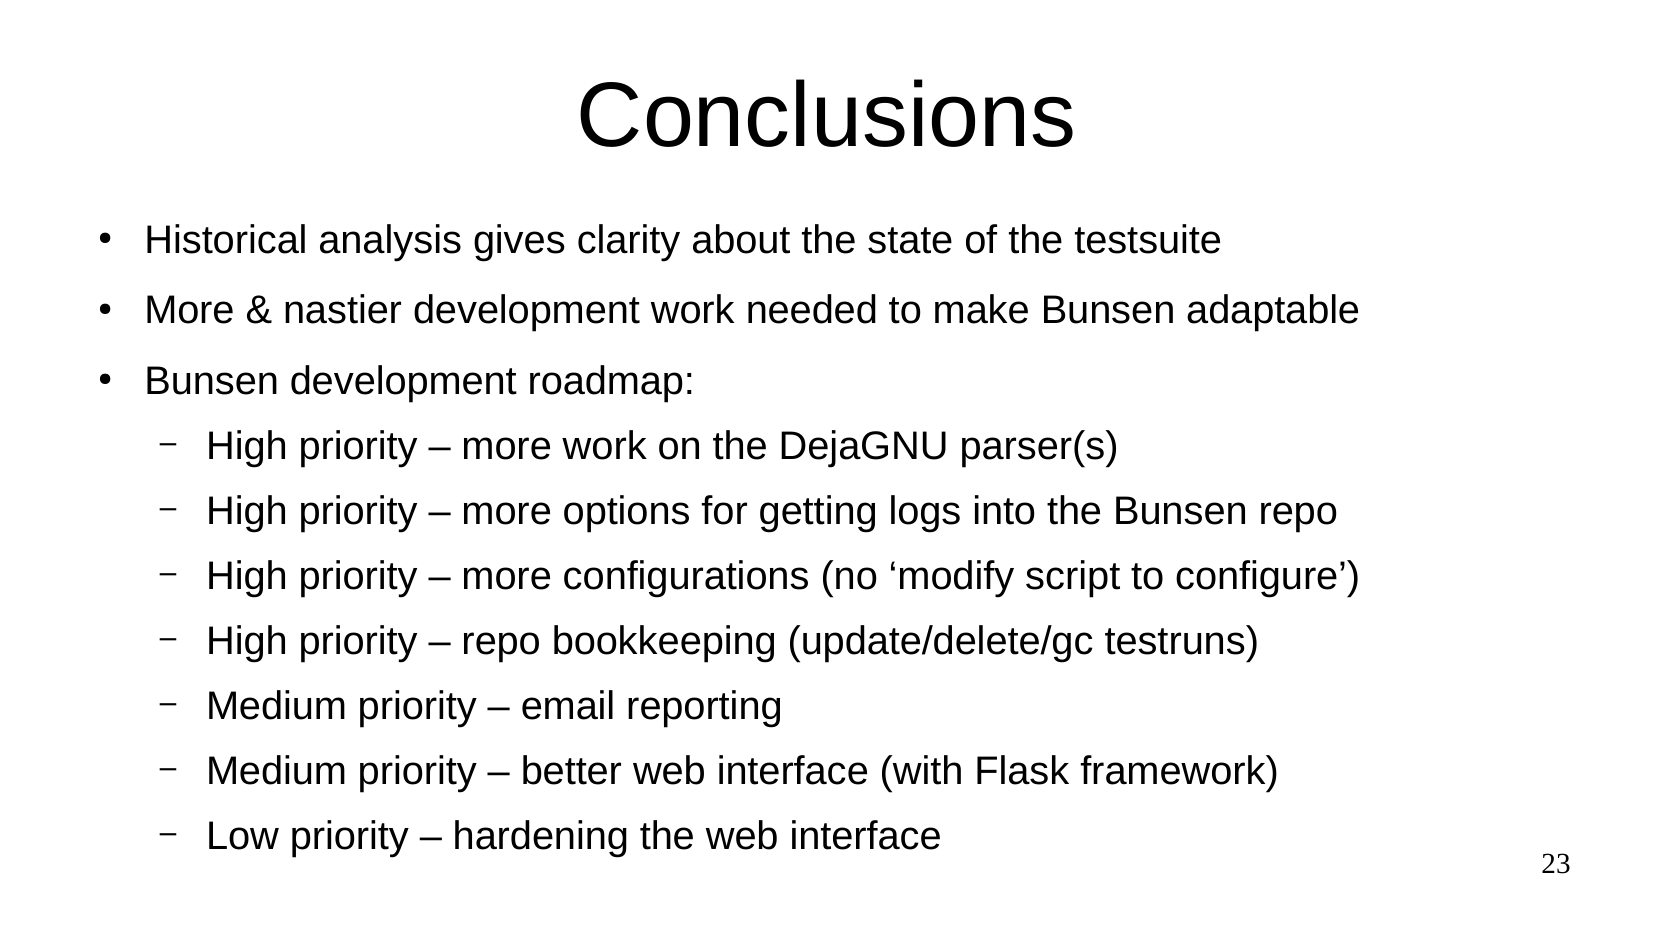

Conclusions
# Historical analysis gives clarity about the state of the testsuite
More & nastier development work needed to make Bunsen adaptable
Bunsen development roadmap:
High priority – more work on the DejaGNU parser(s)
High priority – more options for getting logs into the Bunsen repo
High priority – more configurations (no ‘modify script to configure’)
High priority – repo bookkeeping (update/delete/gc testruns)
Medium priority – email reporting
Medium priority – better web interface (with Flask framework)
Low priority – hardening the web interface
23